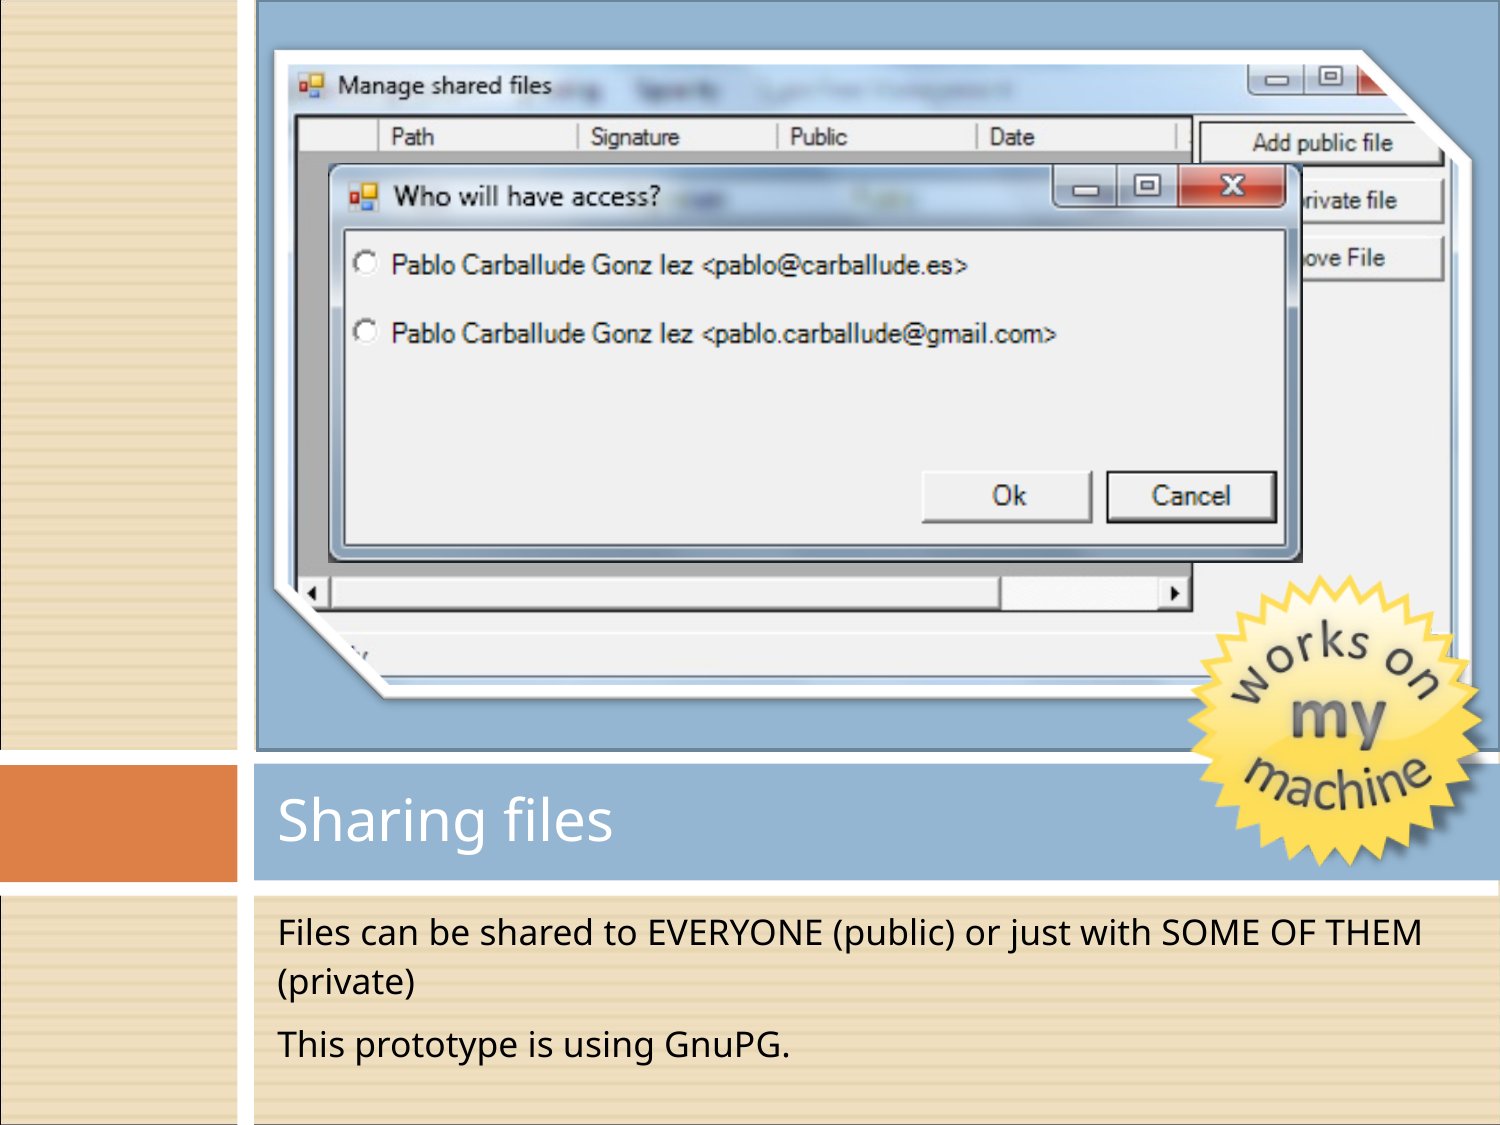

Sharing files
# Files can be shared to EVERYONE (public) or just with SOME OF THEM (private)
This prototype is using GnuPG.